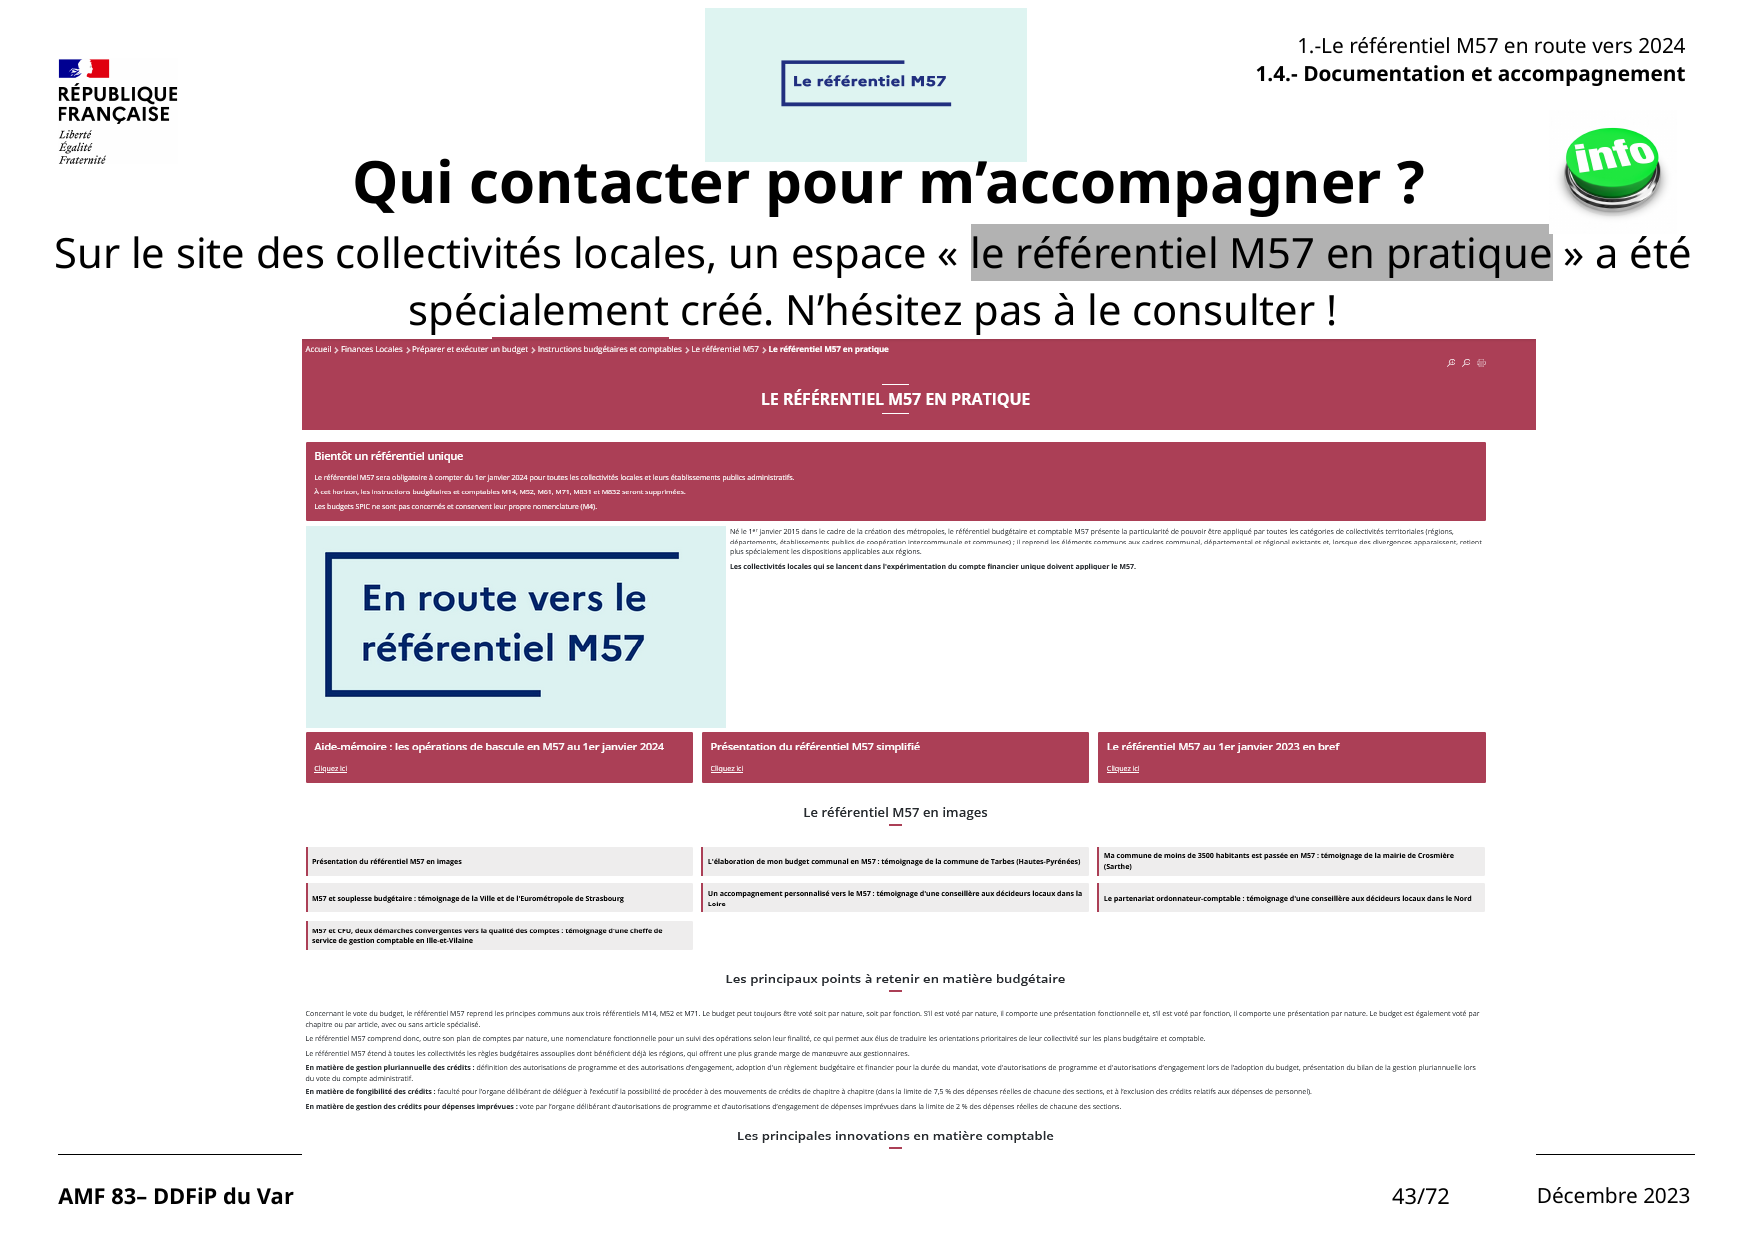

1.-Le référentiel M57 en route vers 2024
1.4.- Documentation et accompagnement
Qui contacter pour m’accompagner ?
Sur le site des collectivités locales, un espace « le référentiel M57 en pratique » a été spécialement créé. N’hésitez pas à le consulter !